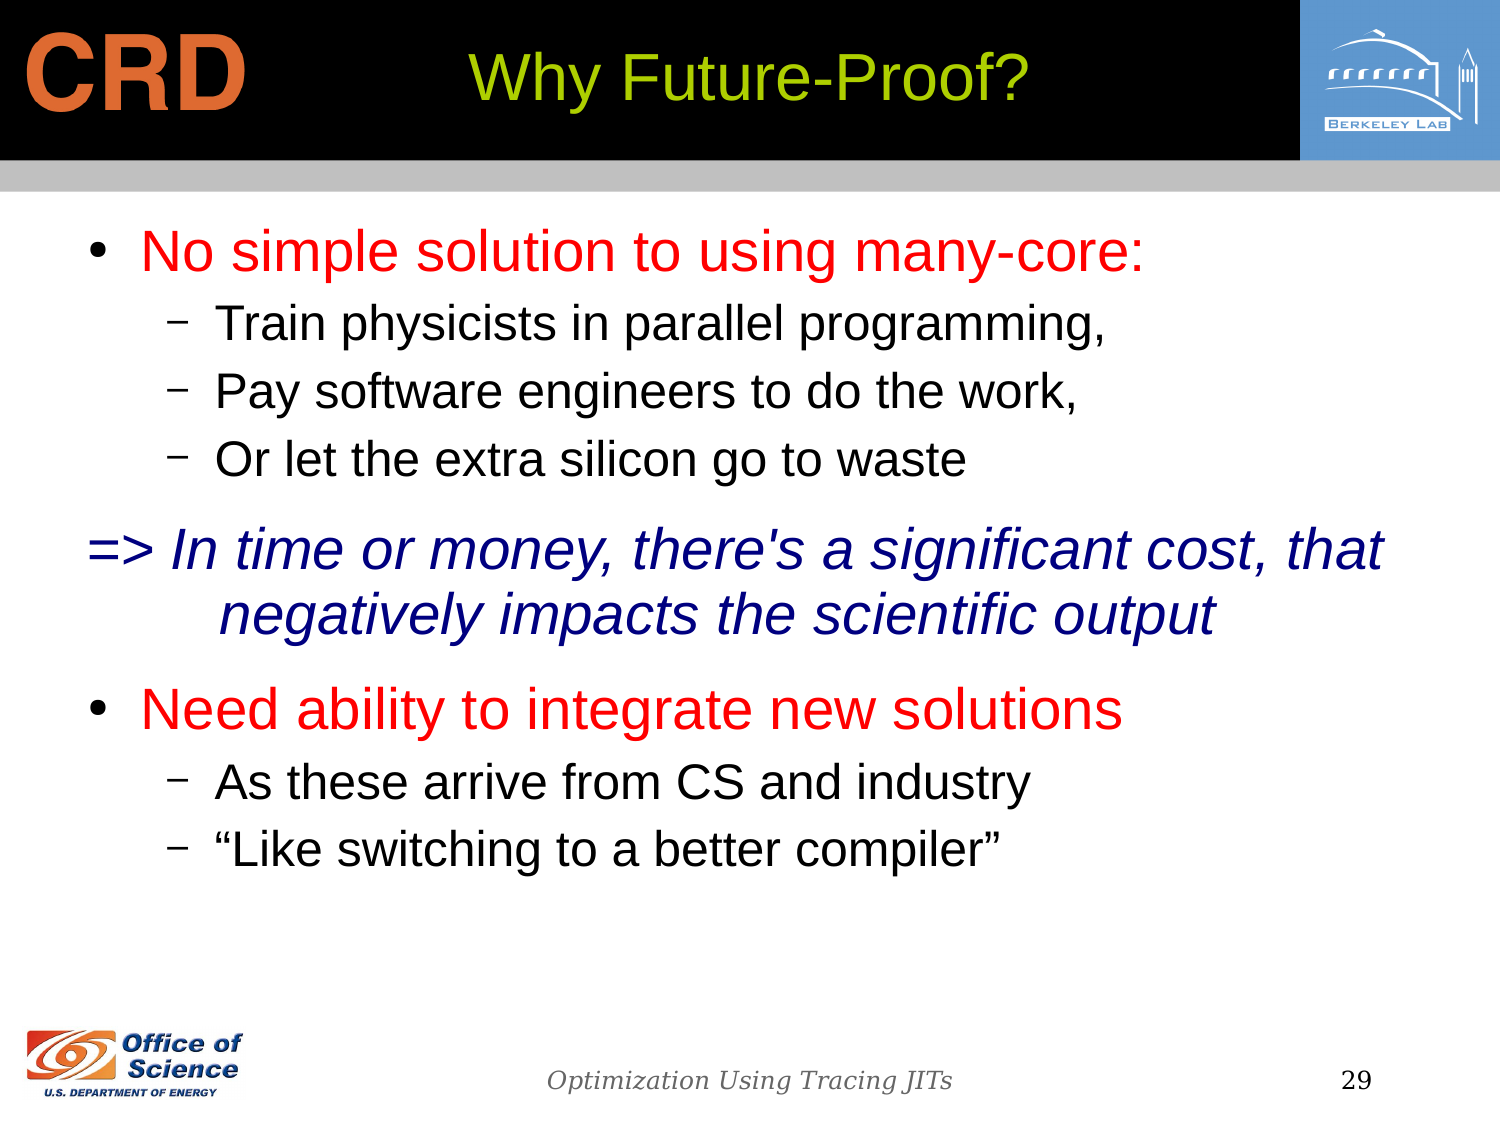

# Why Future-Proof?
No simple solution to using many-core:
Train physicists in parallel programming,
Pay software engineers to do the work,
Or let the extra silicon go to waste
 => In time or money, there's a significant cost, that
	 	negatively impacts the scientific output
Need ability to integrate new solutions
As these arrive from CS and industry
“Like switching to a better compiler”
Optimization Using Tracing JITs
29